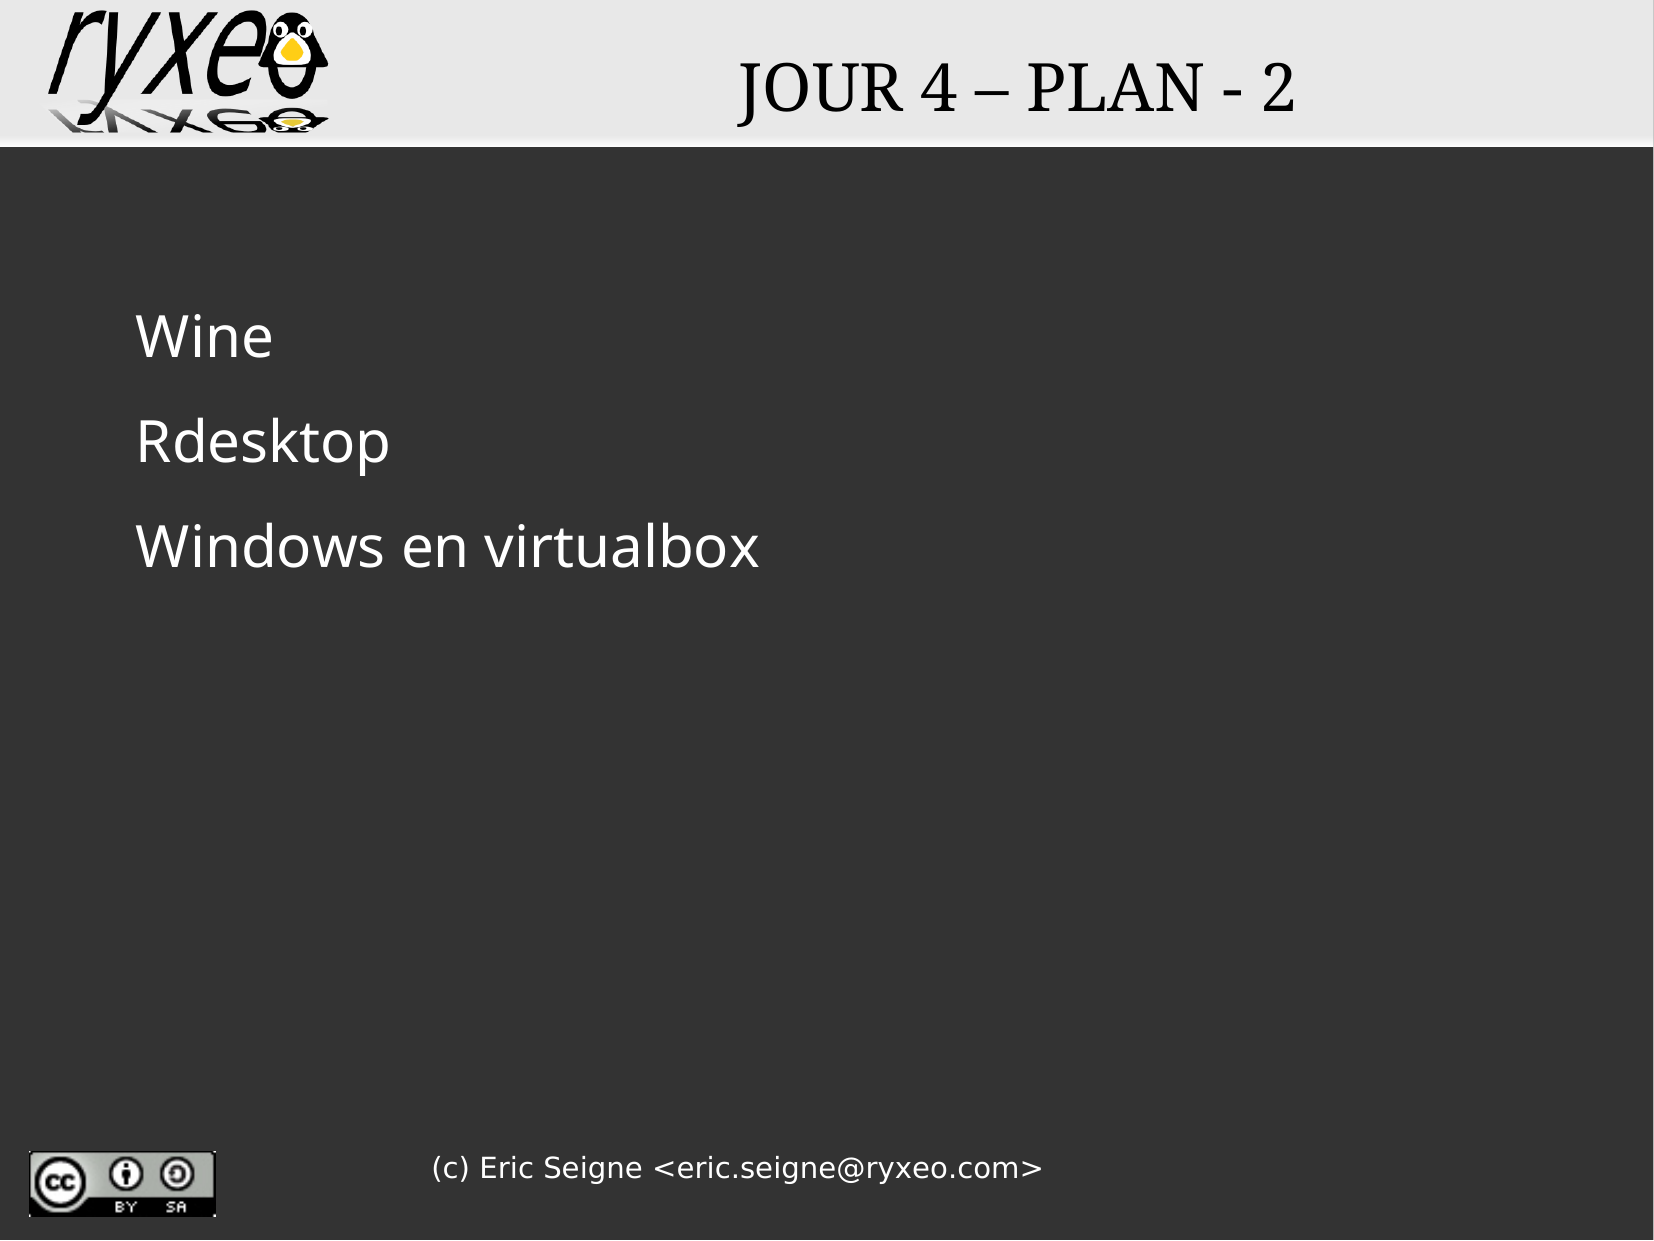

JOUR 4 – PLAN - 2
# Wine
Rdesktop
Windows en virtualbox